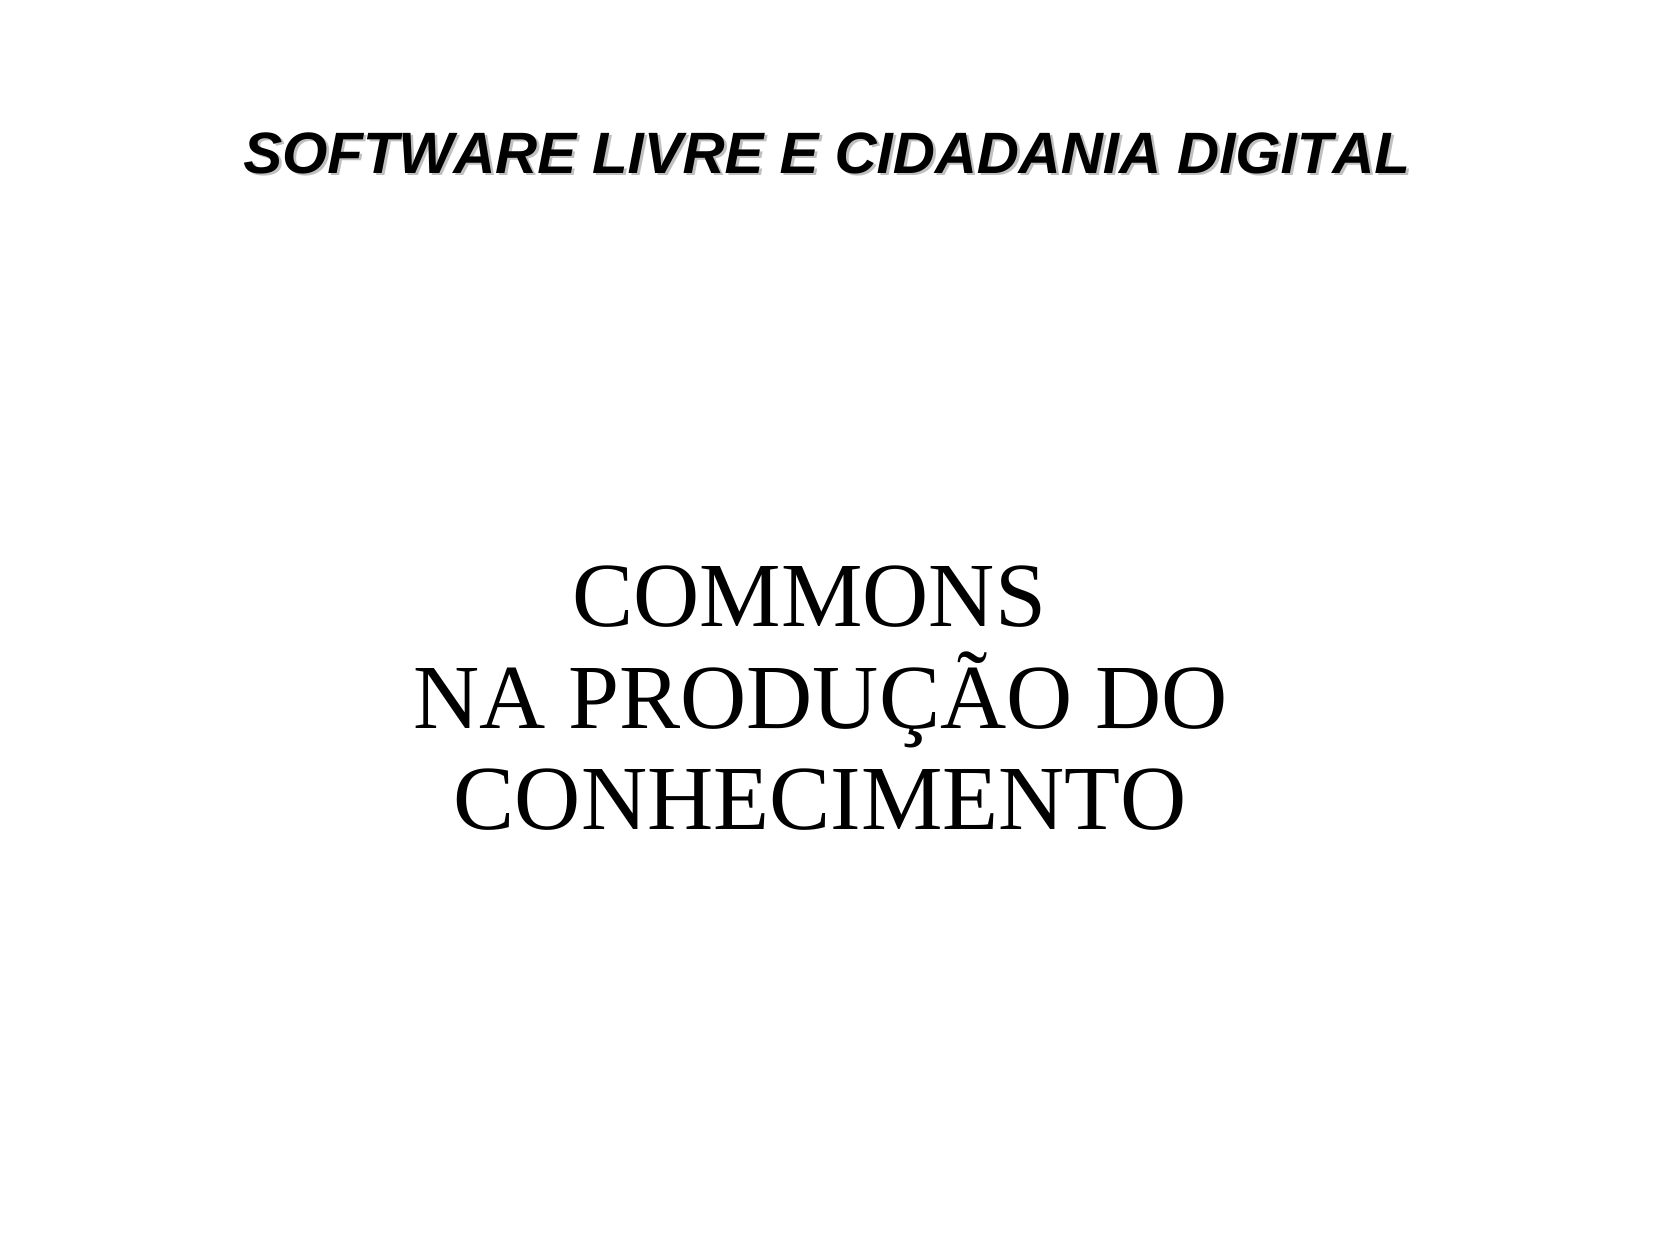

# SOFTWARE LIVRE E CIDADANIA DIGITAL
COMMONS
NA PRODUÇÃO DO CONHECIMENTO